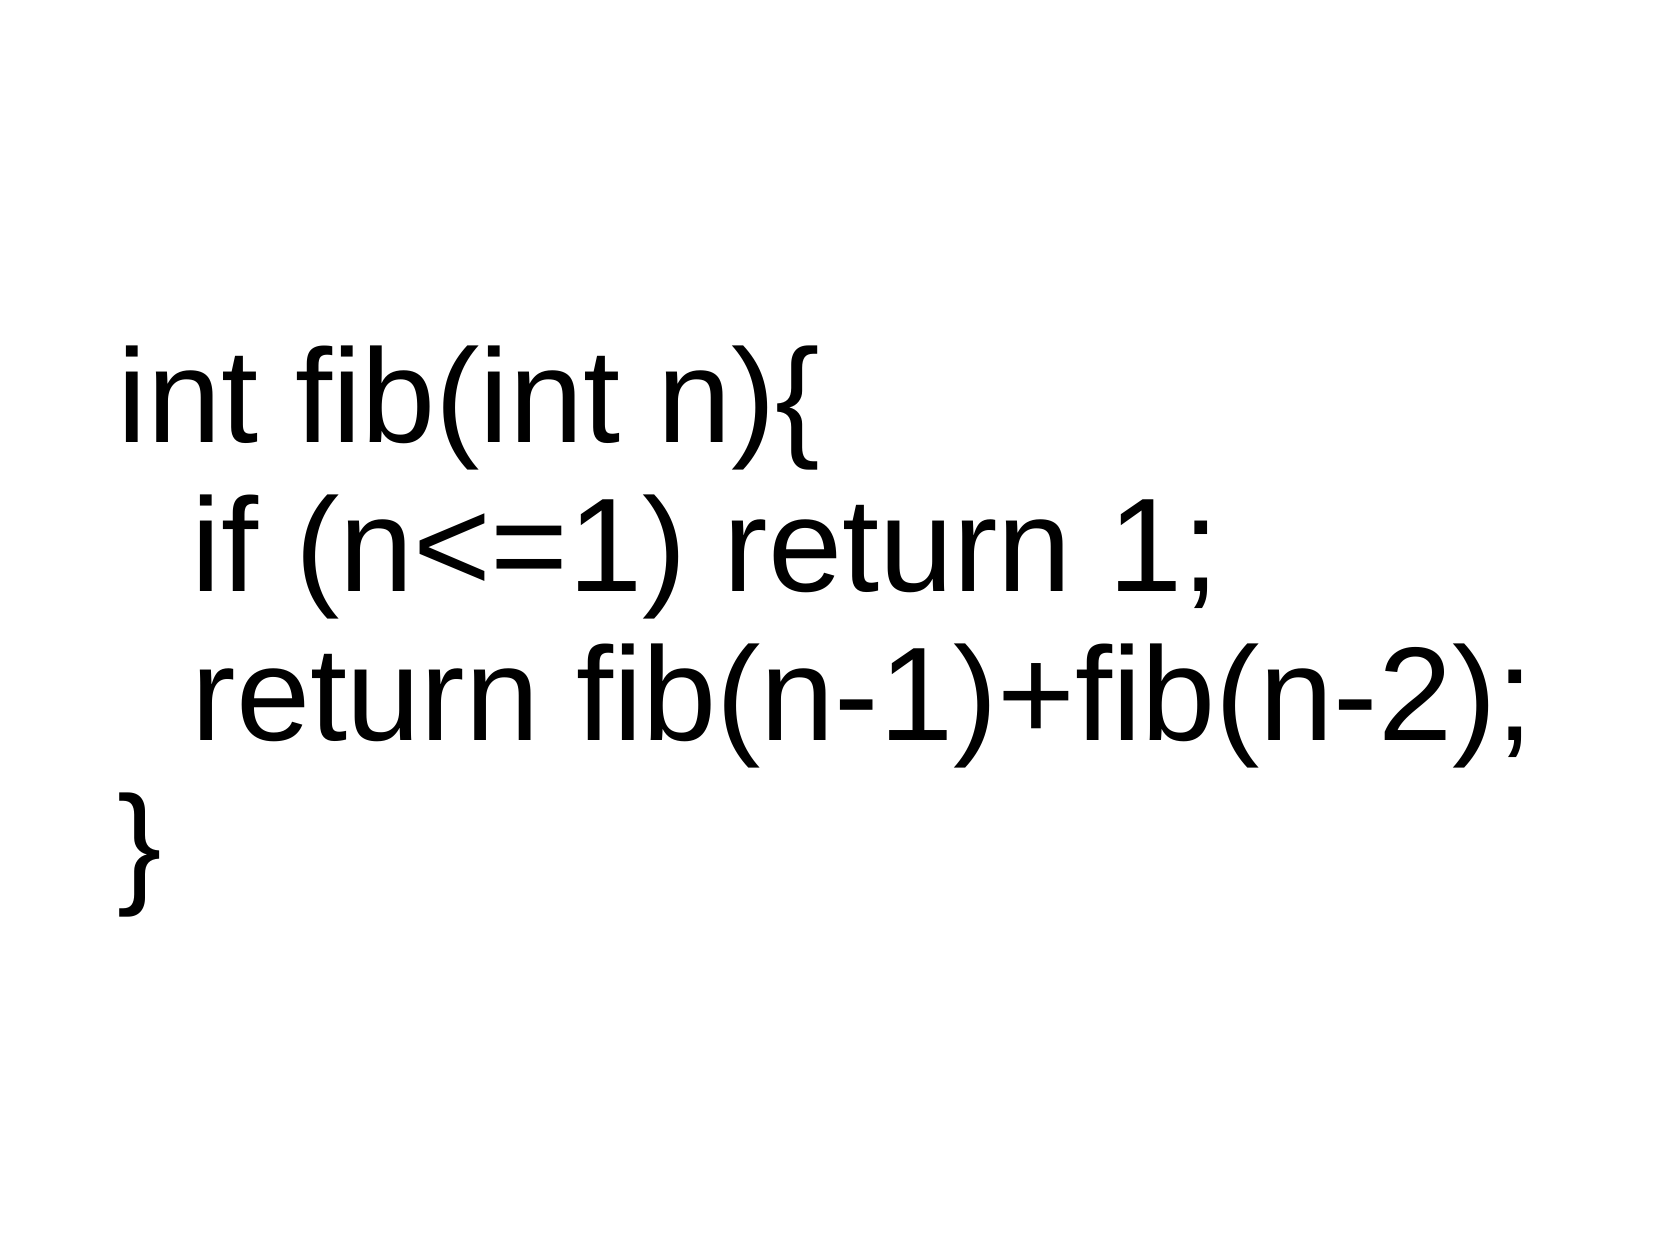

int fib(int n){
 if (n<=1) return 1;
 return fib(n-1)+fib(n-2);
}